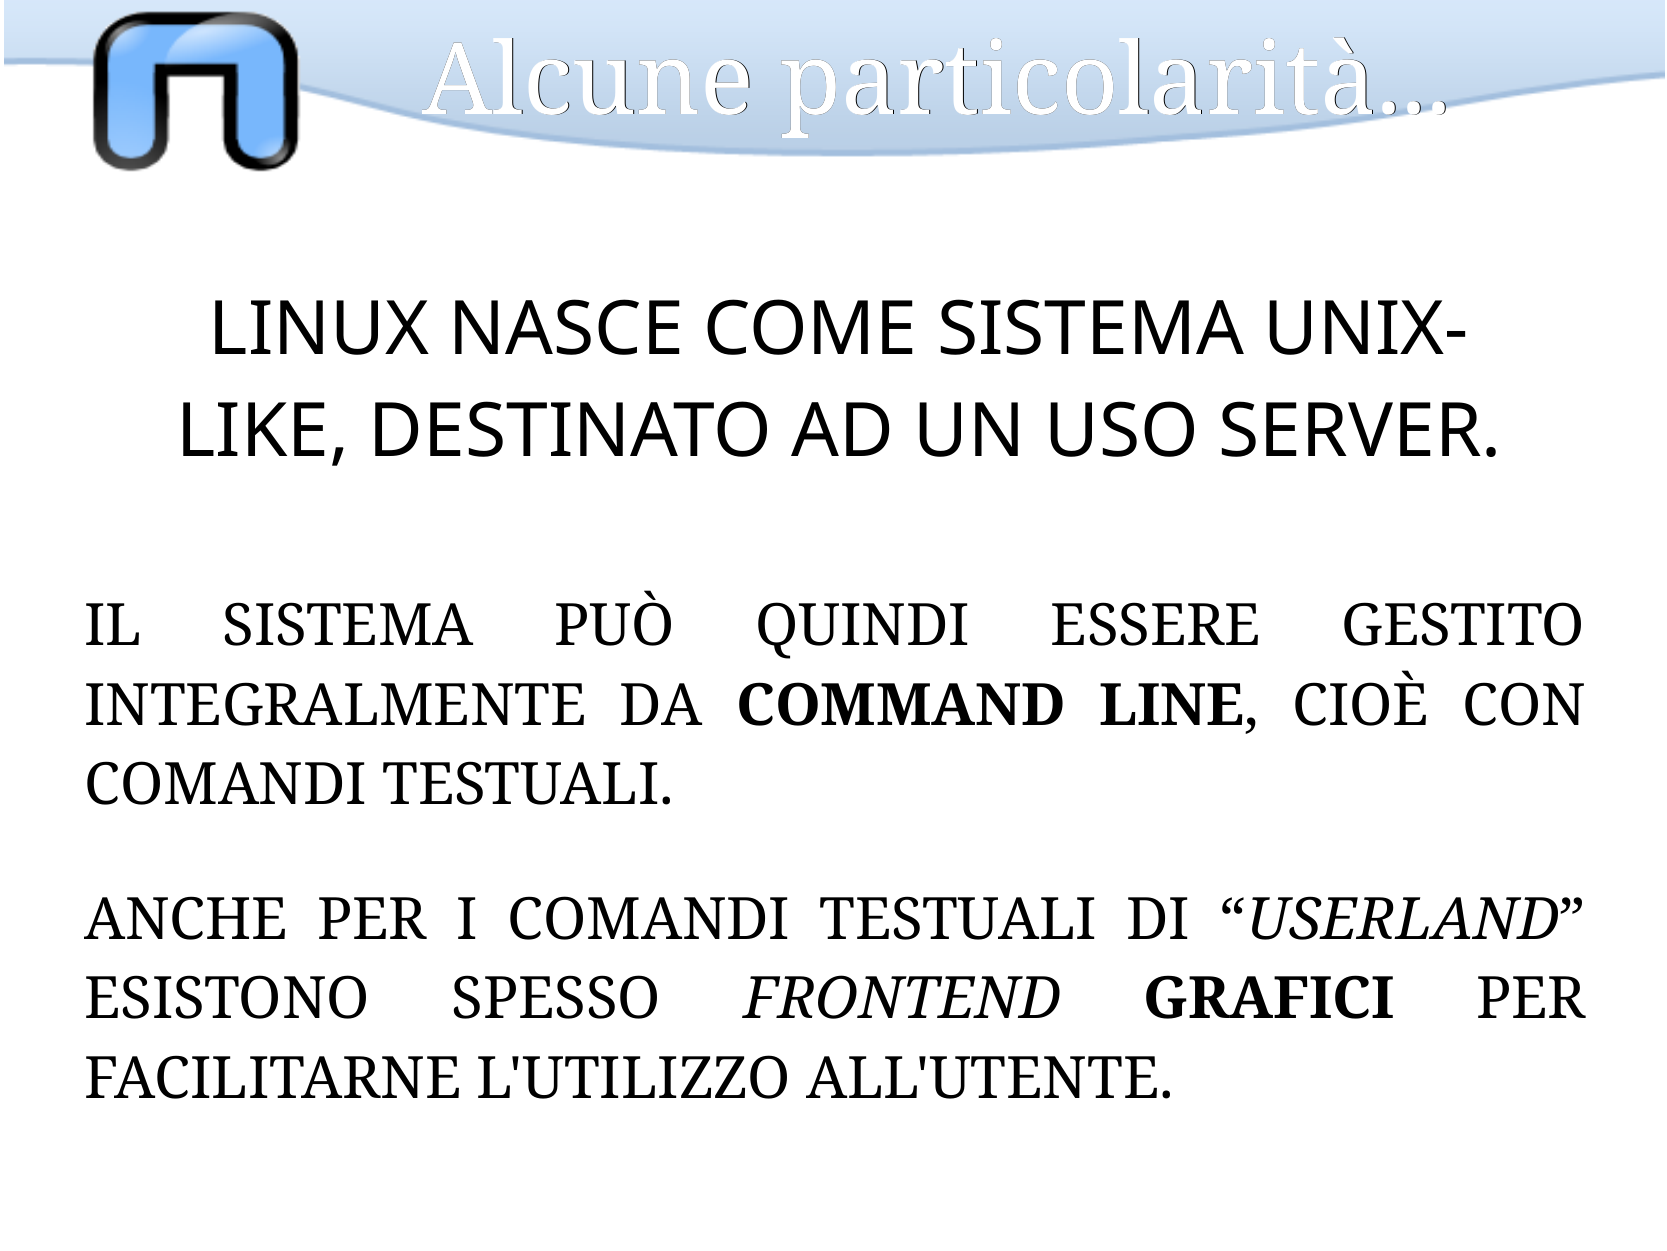

Alcune particolarità...
LINUX NASCE COME SISTEMA UNIX-LIKE, DESTINATO AD UN USO SERVER.
# IL SISTEMA PUÒ QUINDI ESSERE GESTITO INTEGRALMENTE DA COMMAND LINE, CIOÈ CON COMANDI TESTUALI.
ANCHE PER I COMANDI TESTUALI DI “USERLAND” ESISTONO SPESSO FRONTEND GRAFICI PER FACILITARNE L'UTILIZZO ALL'UTENTE.